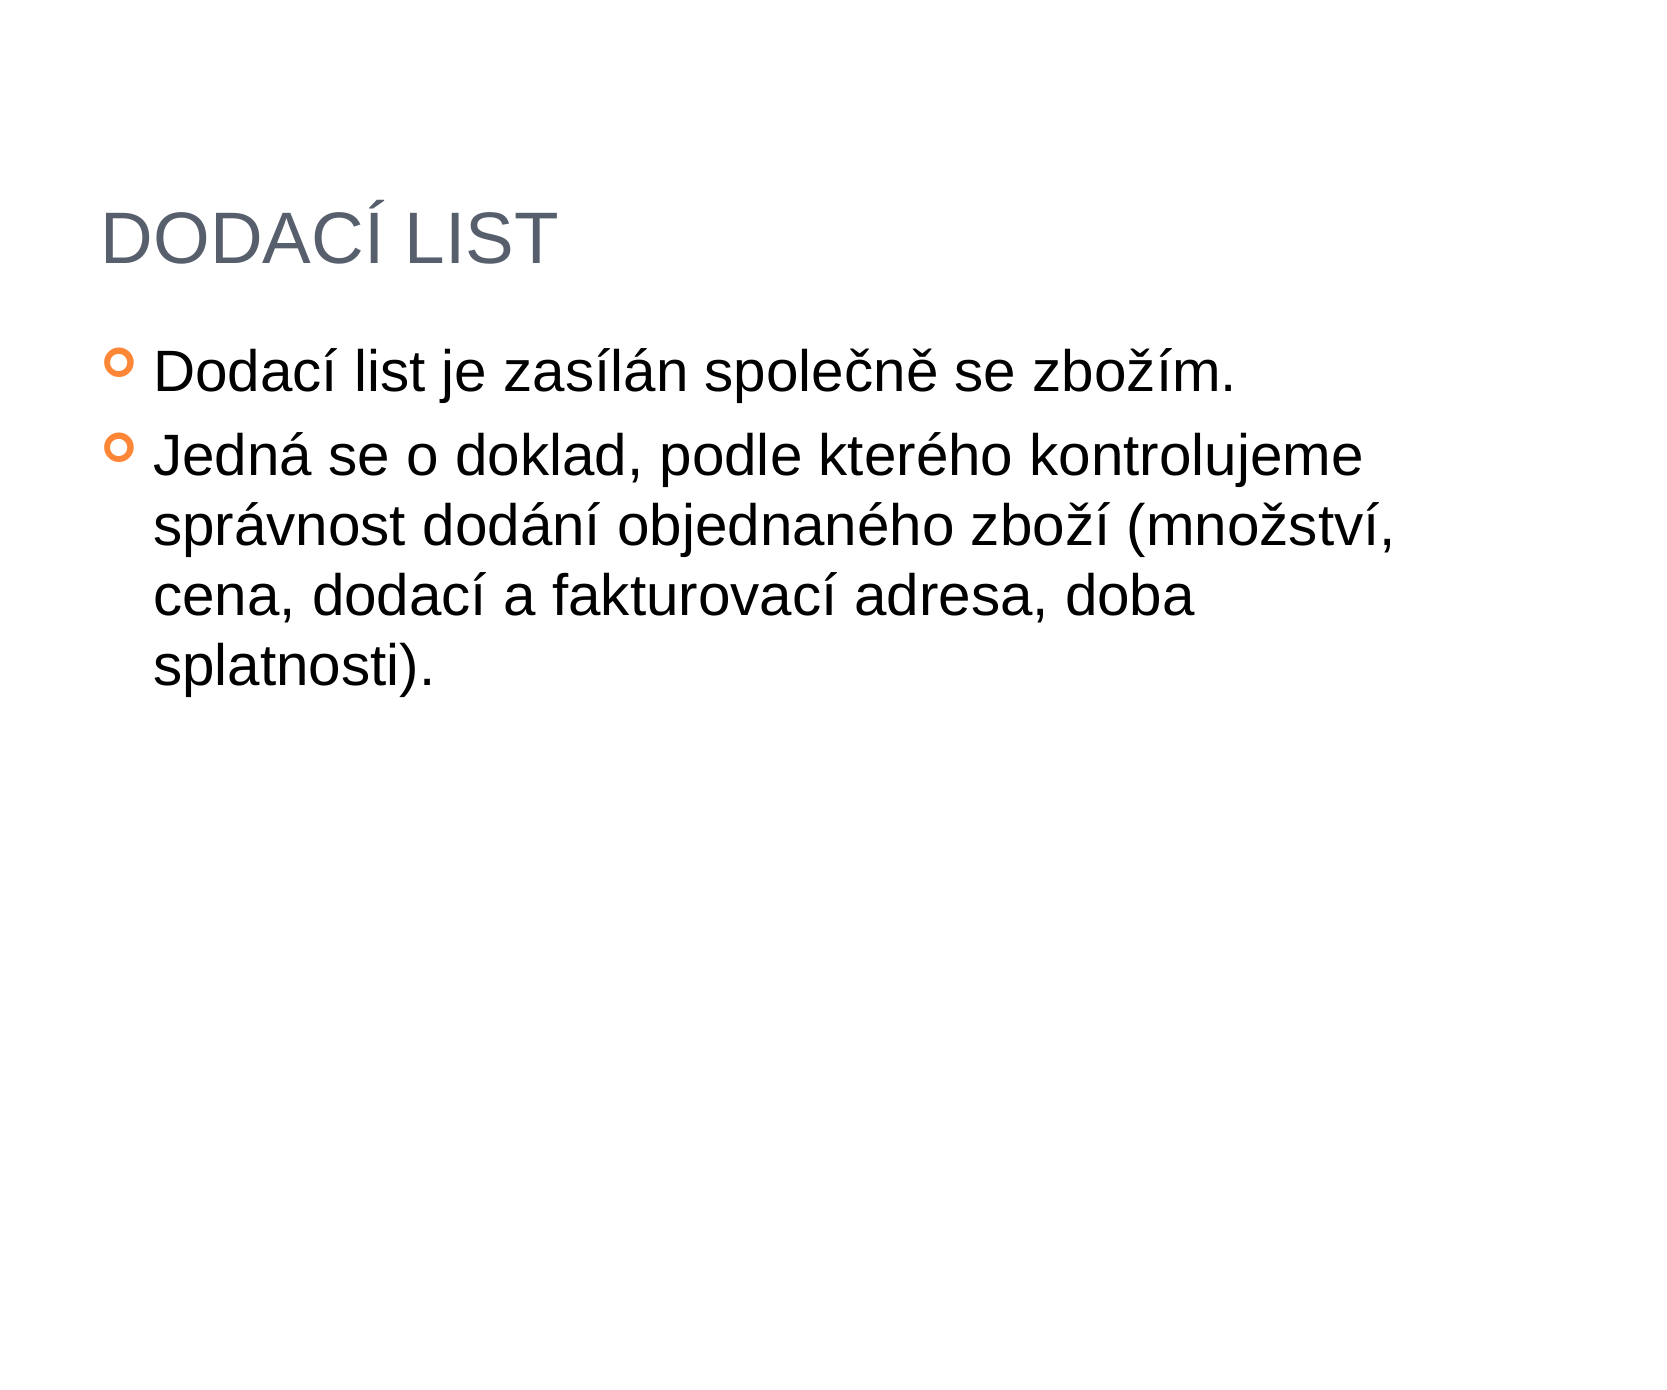

# DODACÍ LIST
Dodací list je zasílán společně se zbožím.
Jedná se o doklad, podle kterého kontrolujeme správnost dodání objednaného zboží (množství, cena, dodací a fakturovací adresa, doba splatnosti).